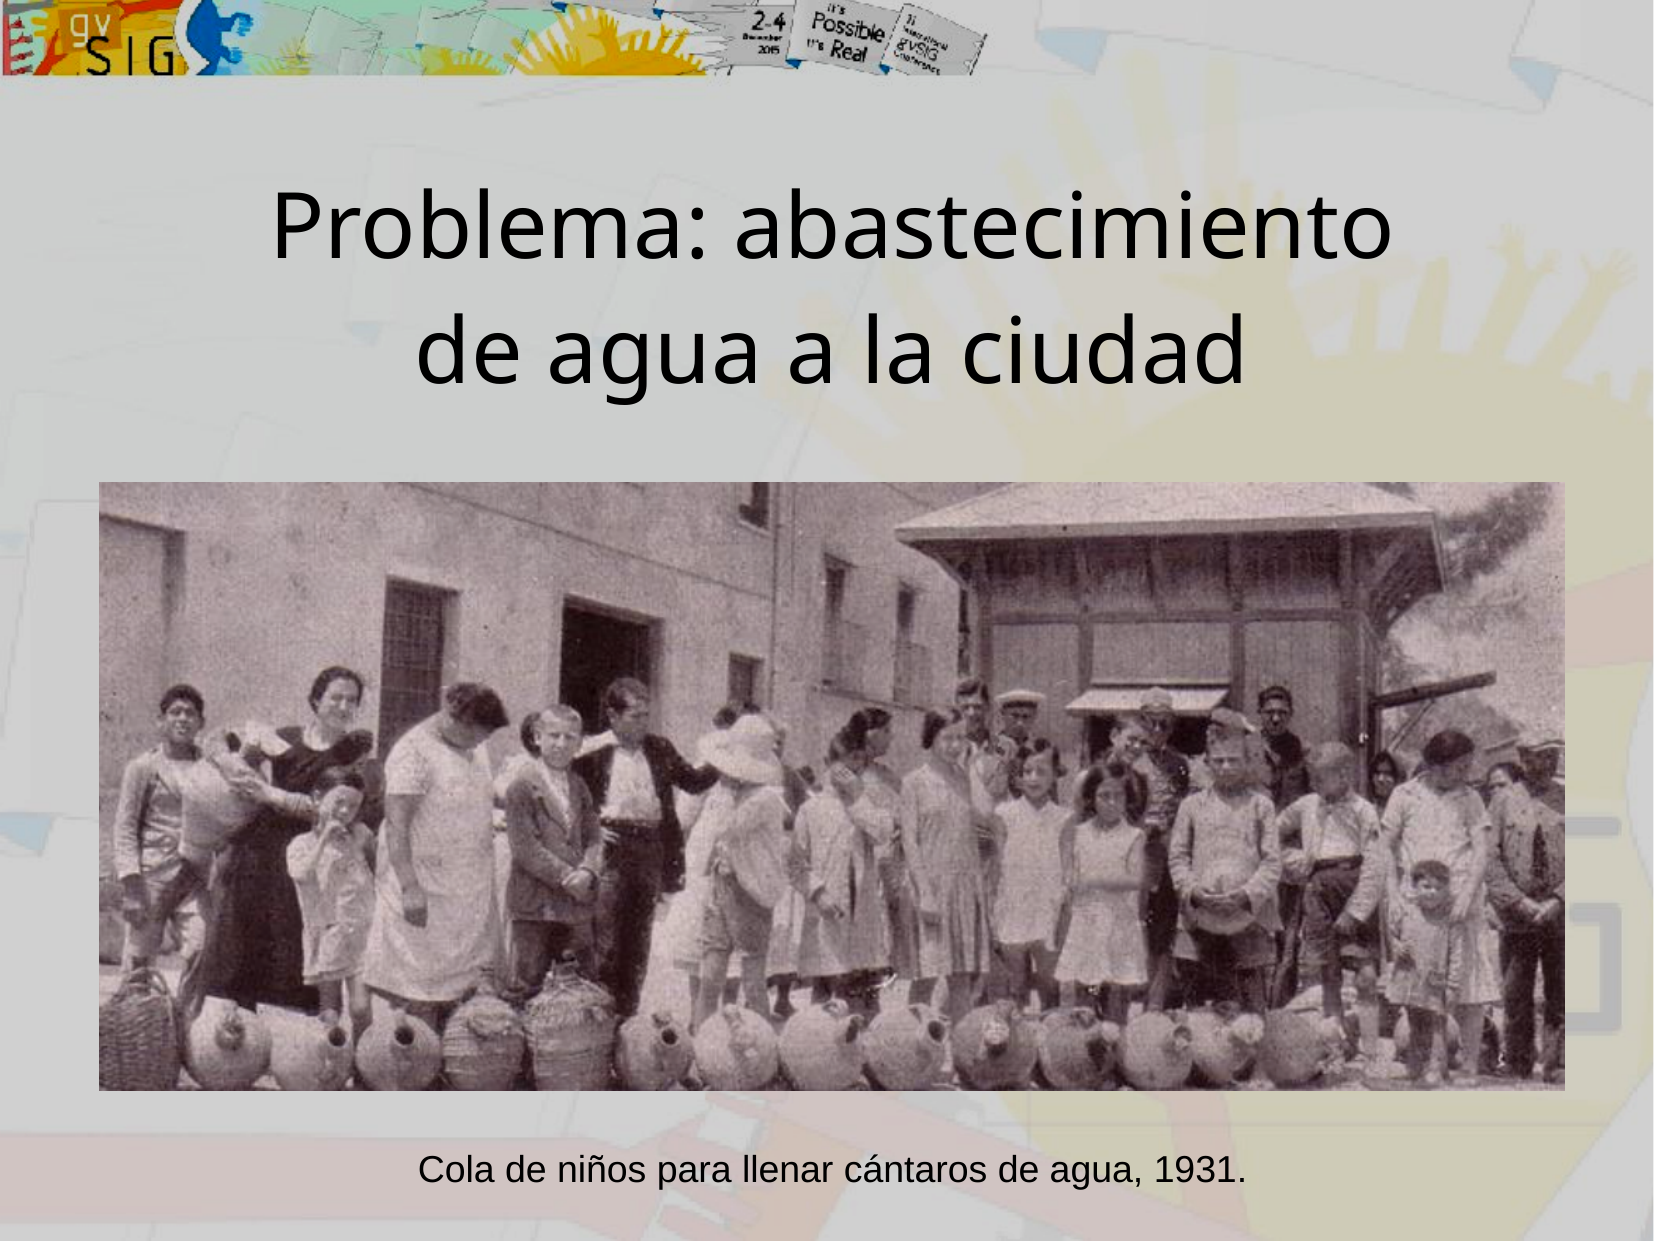

Cola de niños para llenar cántaros de agua, 1931.
# Problema: abastecimiento de agua a la ciudad